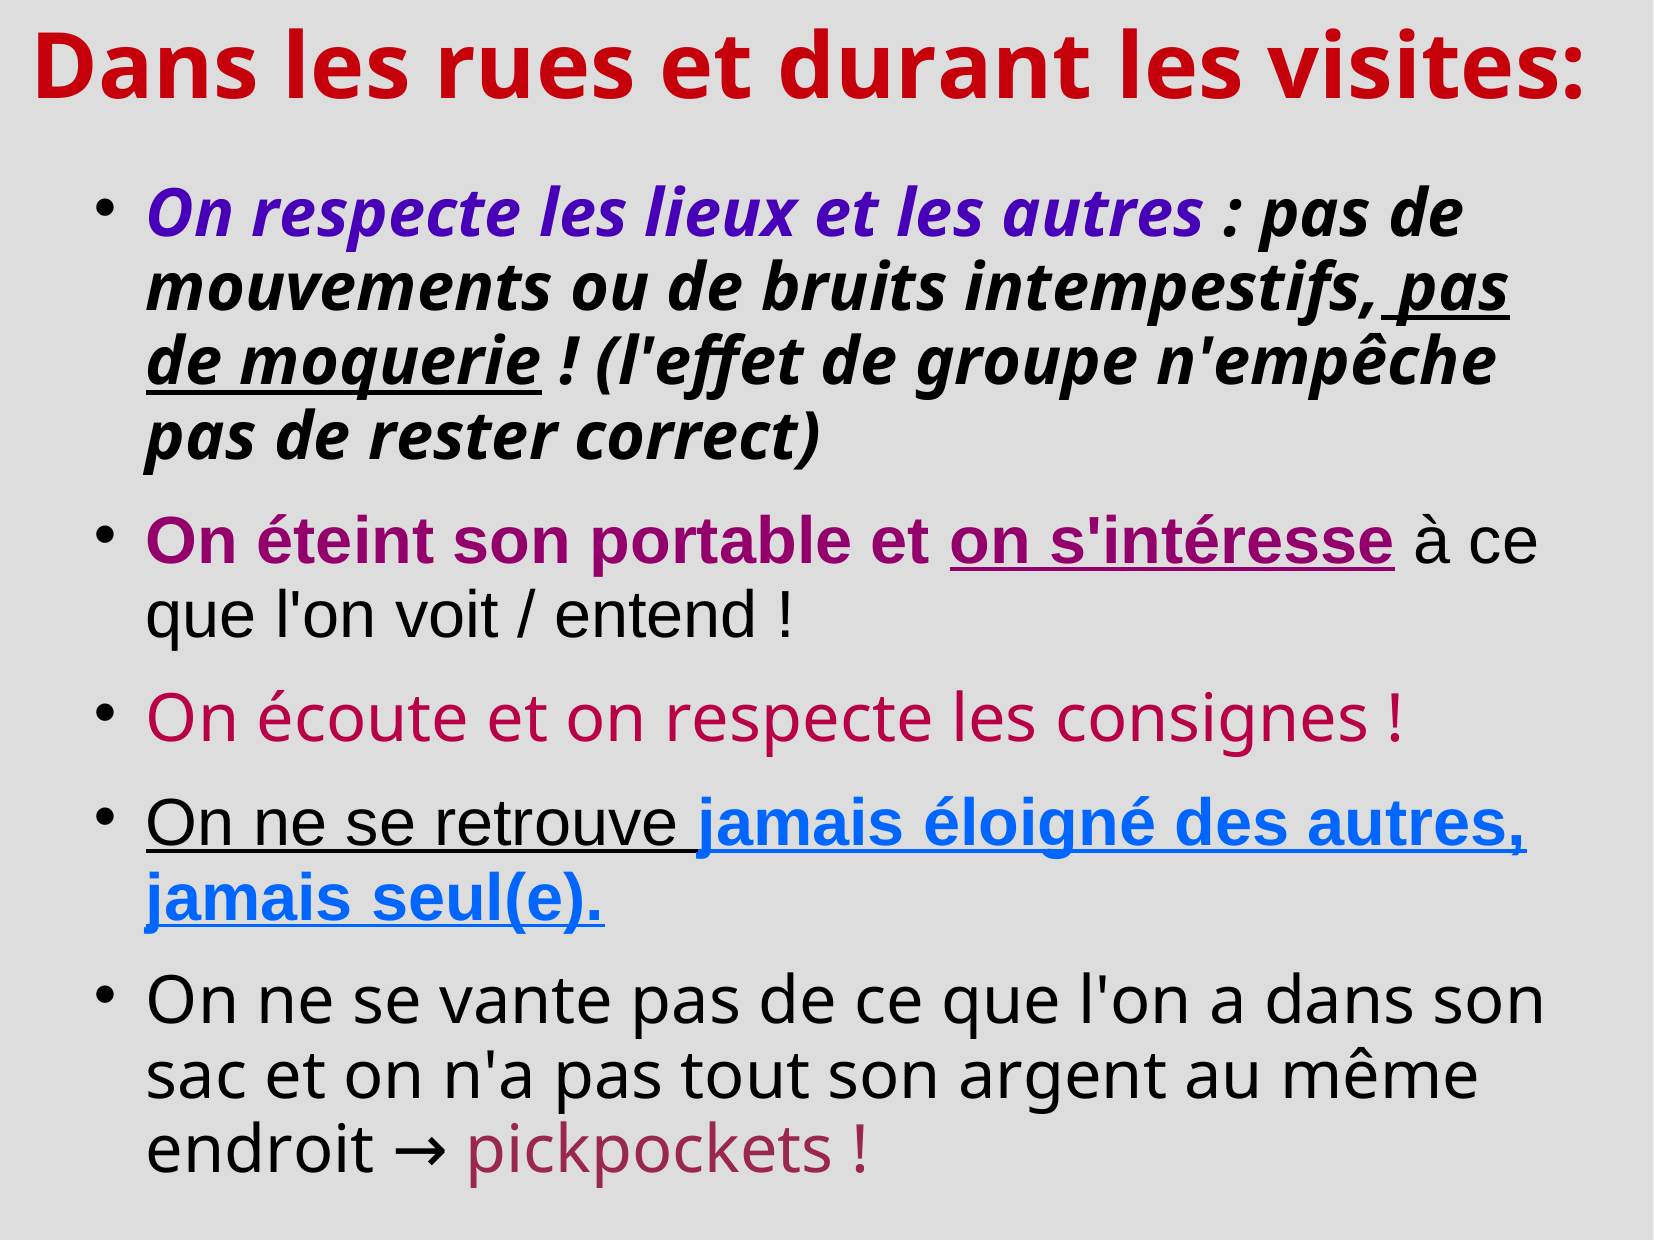

# Dans les rues et durant les visites:
On respecte les lieux et les autres : pas de mouvements ou de bruits intempestifs, pas de moquerie ! (l'effet de groupe n'empêche pas de rester correct)
On éteint son portable et on s'intéresse à ce que l'on voit / entend !
On écoute et on respecte les consignes !
On ne se retrouve jamais éloigné des autres, jamais seul(e).
On ne se vante pas de ce que l'on a dans son sac et on n'a pas tout son argent au même endroit → pickpockets !